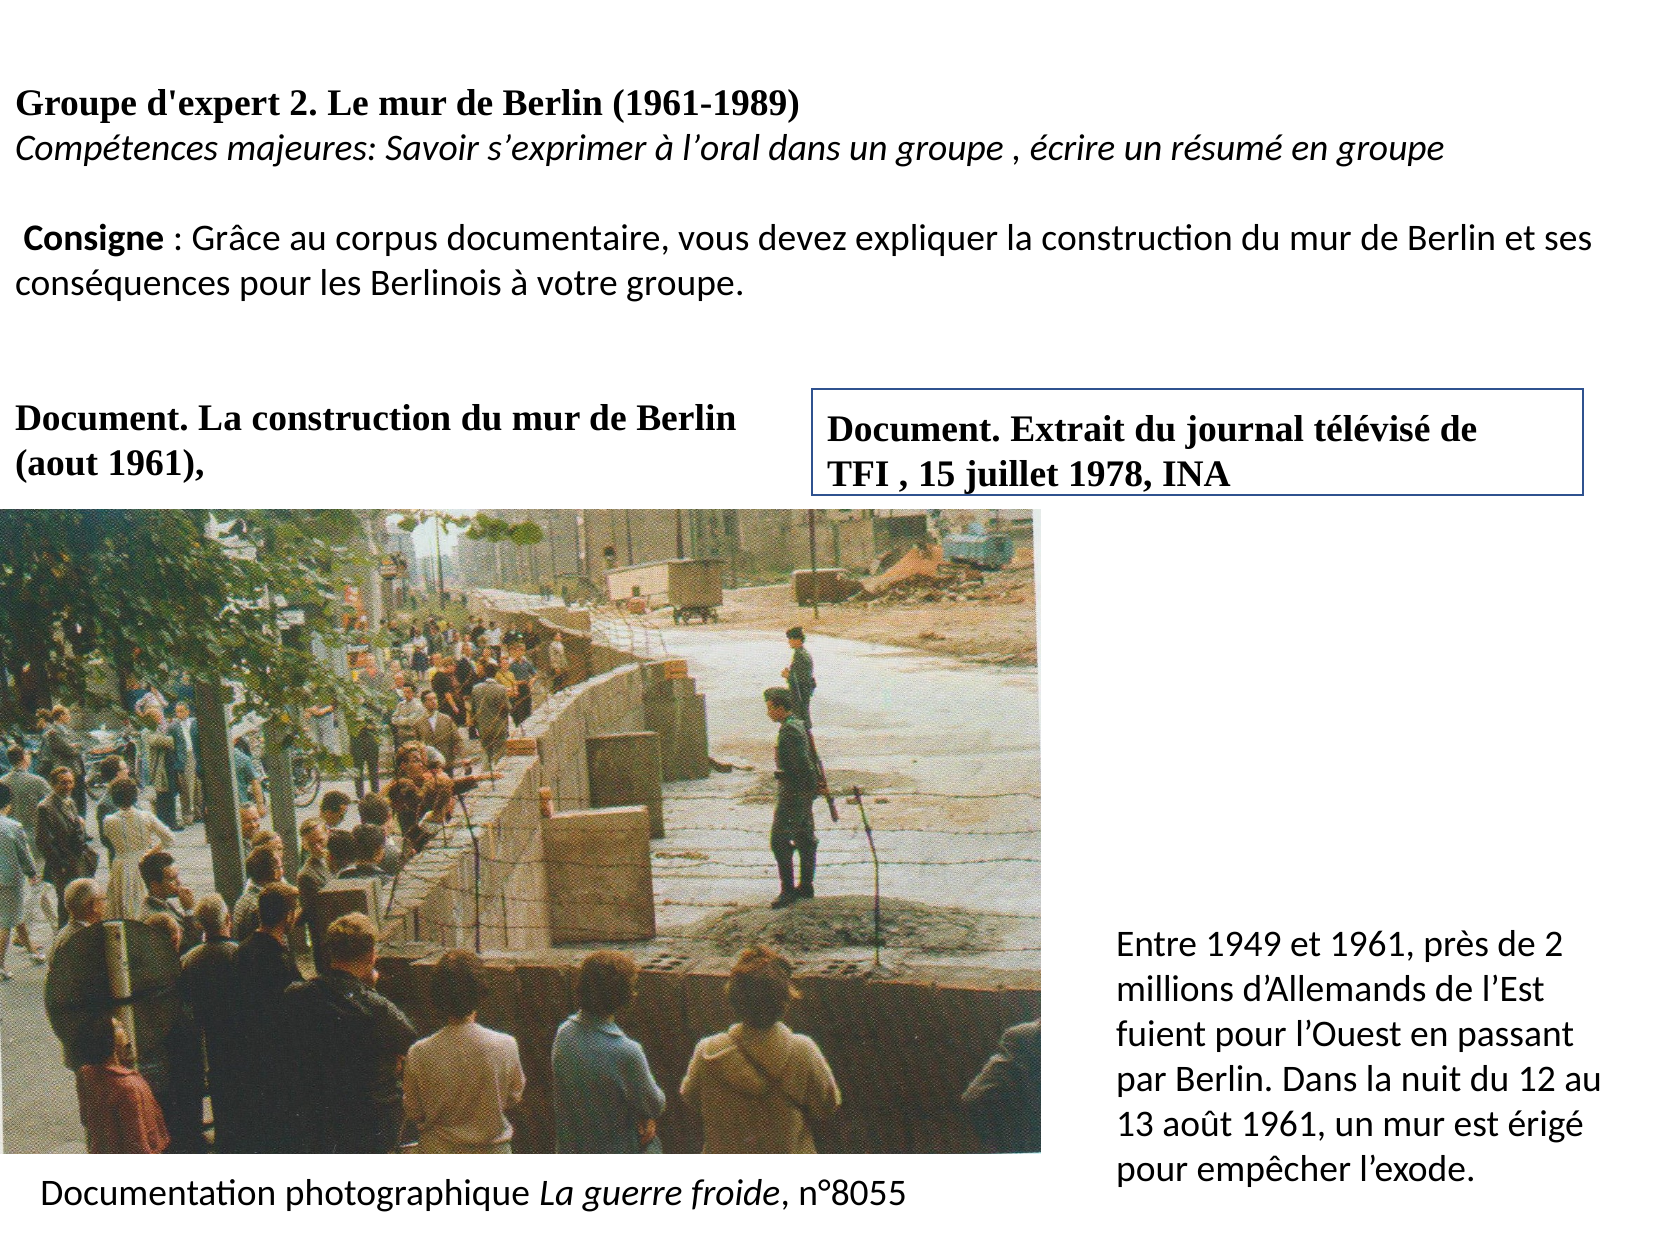

Groupe d'expert 2. Le mur de Berlin (1961-1989)
Compétences majeures: Savoir s’exprimer à l’oral dans un groupe , écrire un résumé en groupe
 Consigne : Grâce au corpus documentaire, vous devez expliquer la construction du mur de Berlin et ses conséquences pour les Berlinois à votre groupe.
Document. La construction du mur de Berlin
(aout 1961),
Document. Extrait du journal télévisé de TFI , 15 juillet 1978, INA
Entre 1949 et 1961, près de 2 millions d’Allemands de l’Est fuient pour l’Ouest en passant par Berlin. Dans la nuit du 12 au 13 août 1961, un mur est érigé pour empêcher l’exode.
Documentation photographique La guerre froide, n°8055